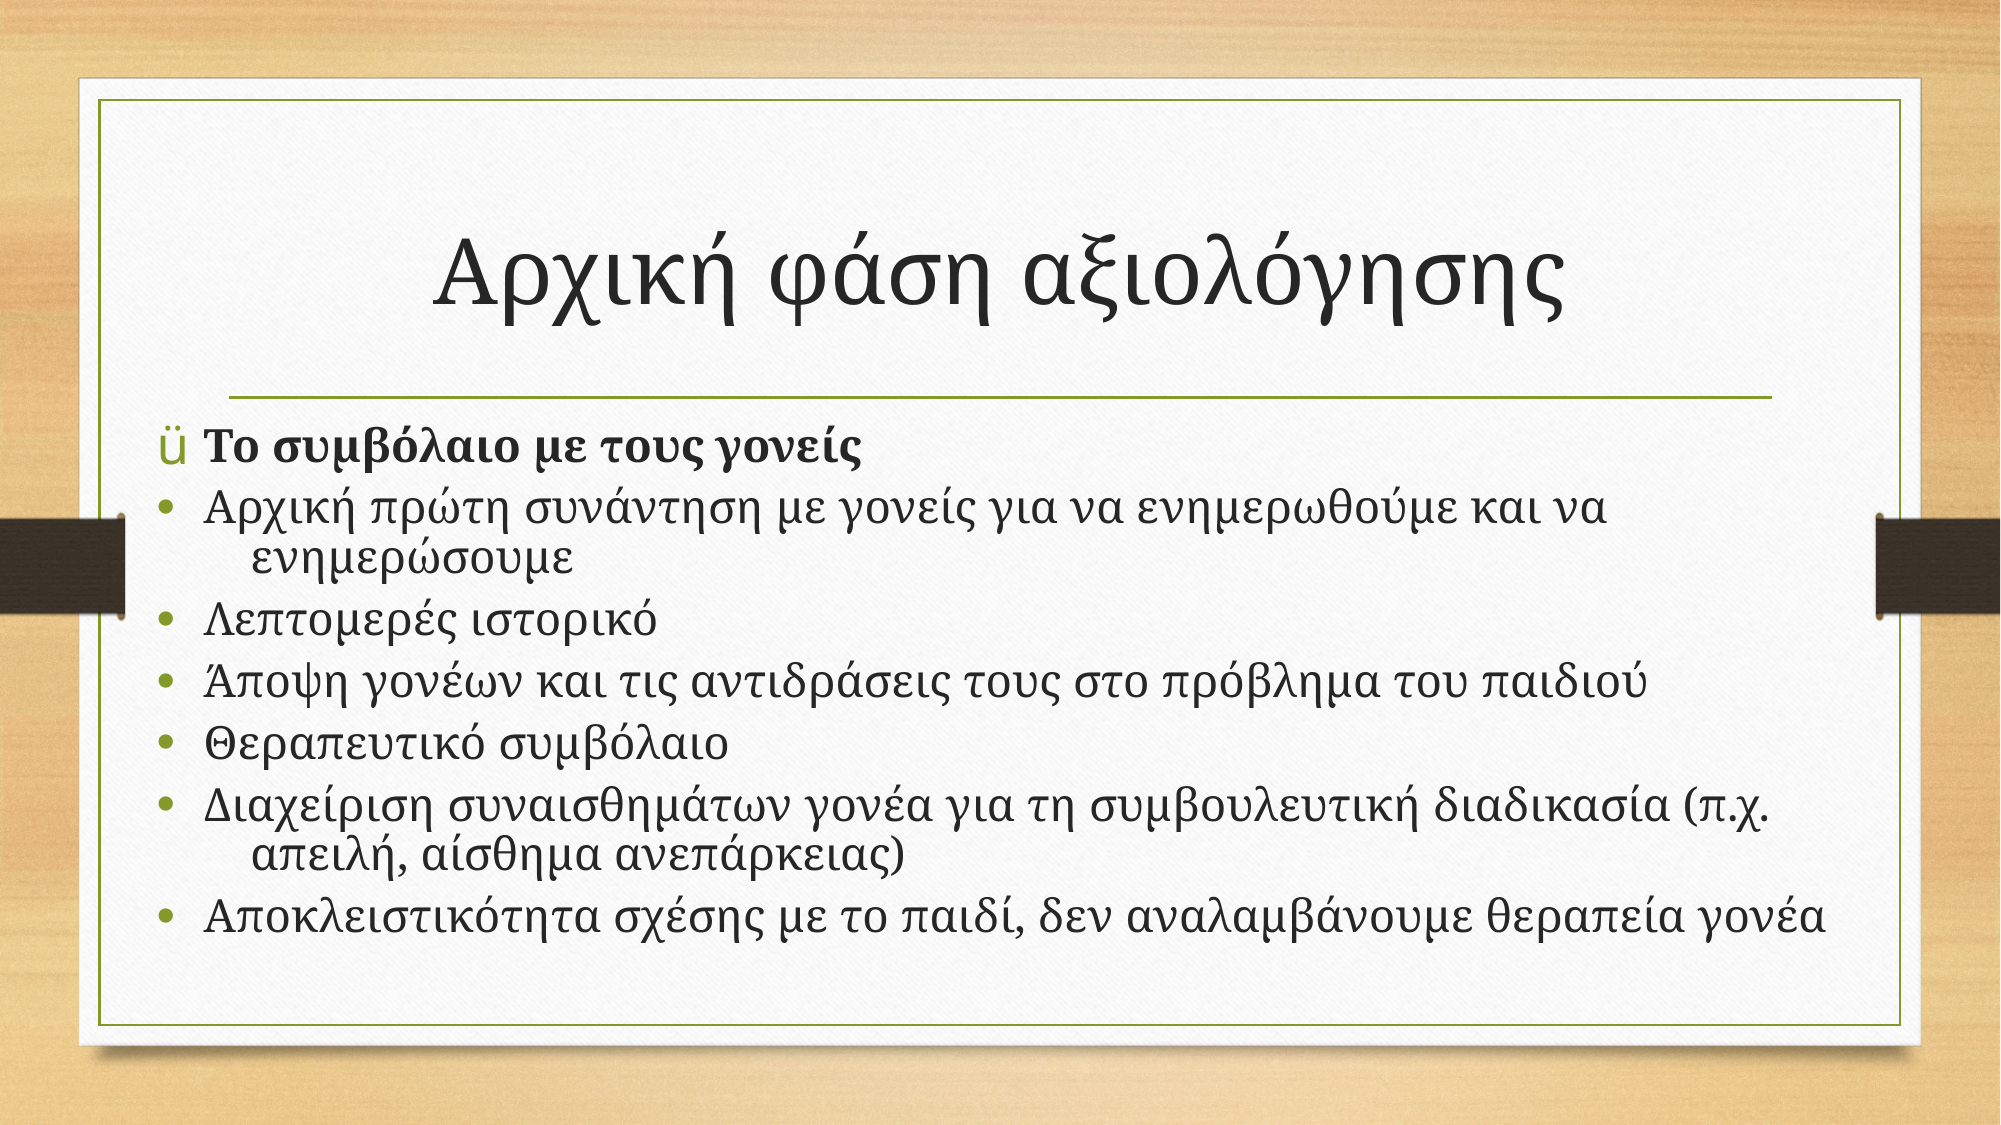

# Αρχική φάση αξιολόγησης
Το συμβόλαιο με τους γονείς
Αρχική πρώτη συνάντηση με γονείς για να ενημερωθούμε και να ενημερώσουμε
Λεπτομερές ιστορικό
Άποψη γονέων και τις αντιδράσεις τους στο πρόβλημα του παιδιού
Θεραπευτικό συμβόλαιο
Διαχείριση συναισθημάτων γονέα για τη συμβουλευτική διαδικασία (π.χ. απειλή, αίσθημα ανεπάρκειας)
Αποκλειστικότητα σχέσης με το παιδί, δεν αναλαμβάνουμε θεραπεία γονέα